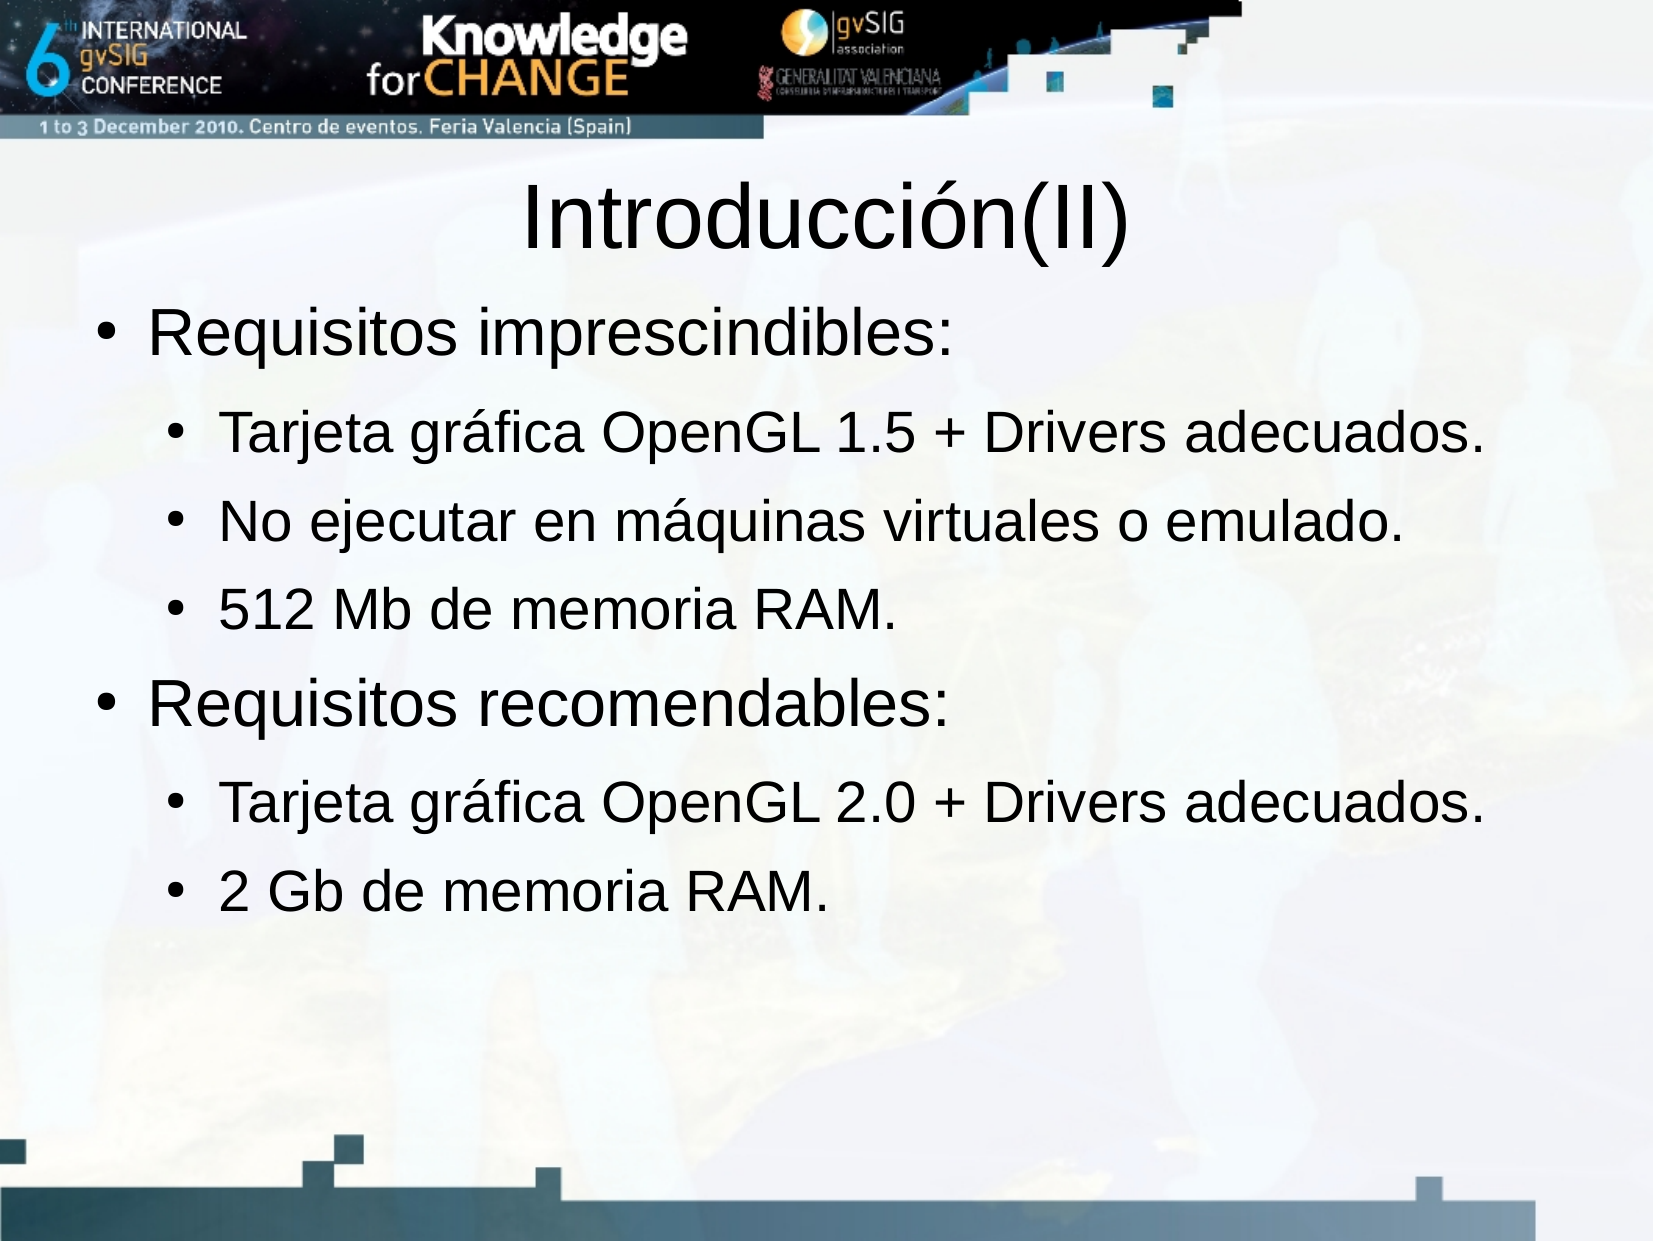

# Introducción(II)
Requisitos imprescindibles:
Tarjeta gráfica OpenGL 1.5 + Drivers adecuados.
No ejecutar en máquinas virtuales o emulado.
512 Mb de memoria RAM.
Requisitos recomendables:
Tarjeta gráfica OpenGL 2.0 + Drivers adecuados.
2 Gb de memoria RAM.